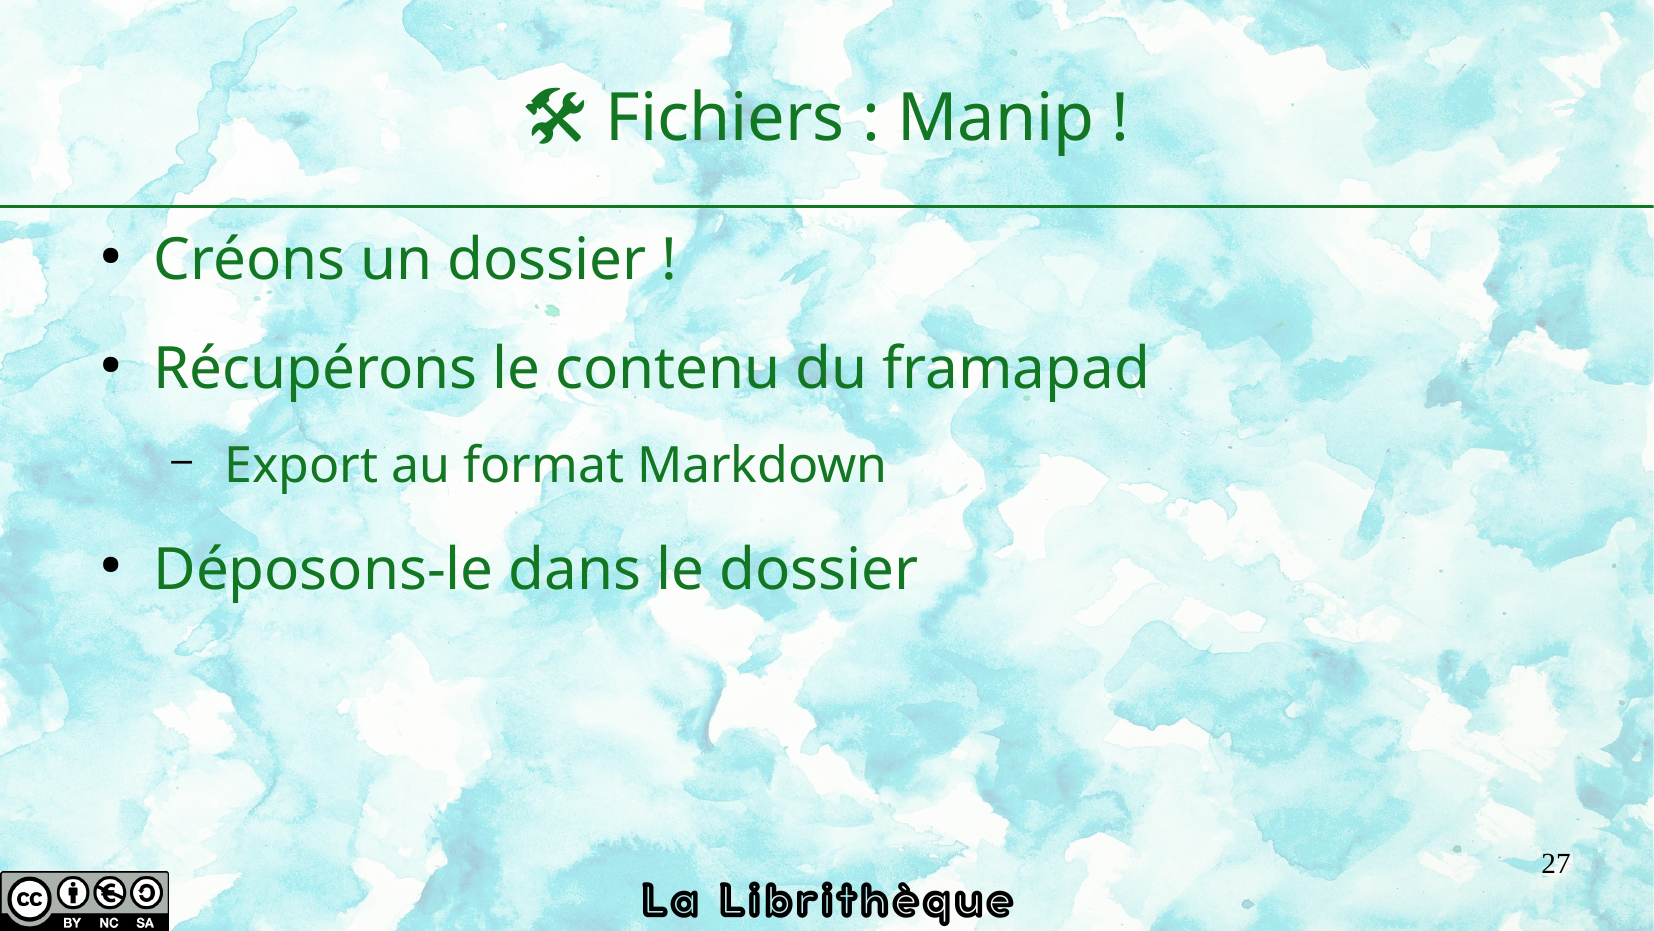

# 🛠 Fichiers : Manip !
Créons un dossier !
Récupérons le contenu du framapad
Export au format Markdown
Déposons-le dans le dossier
27